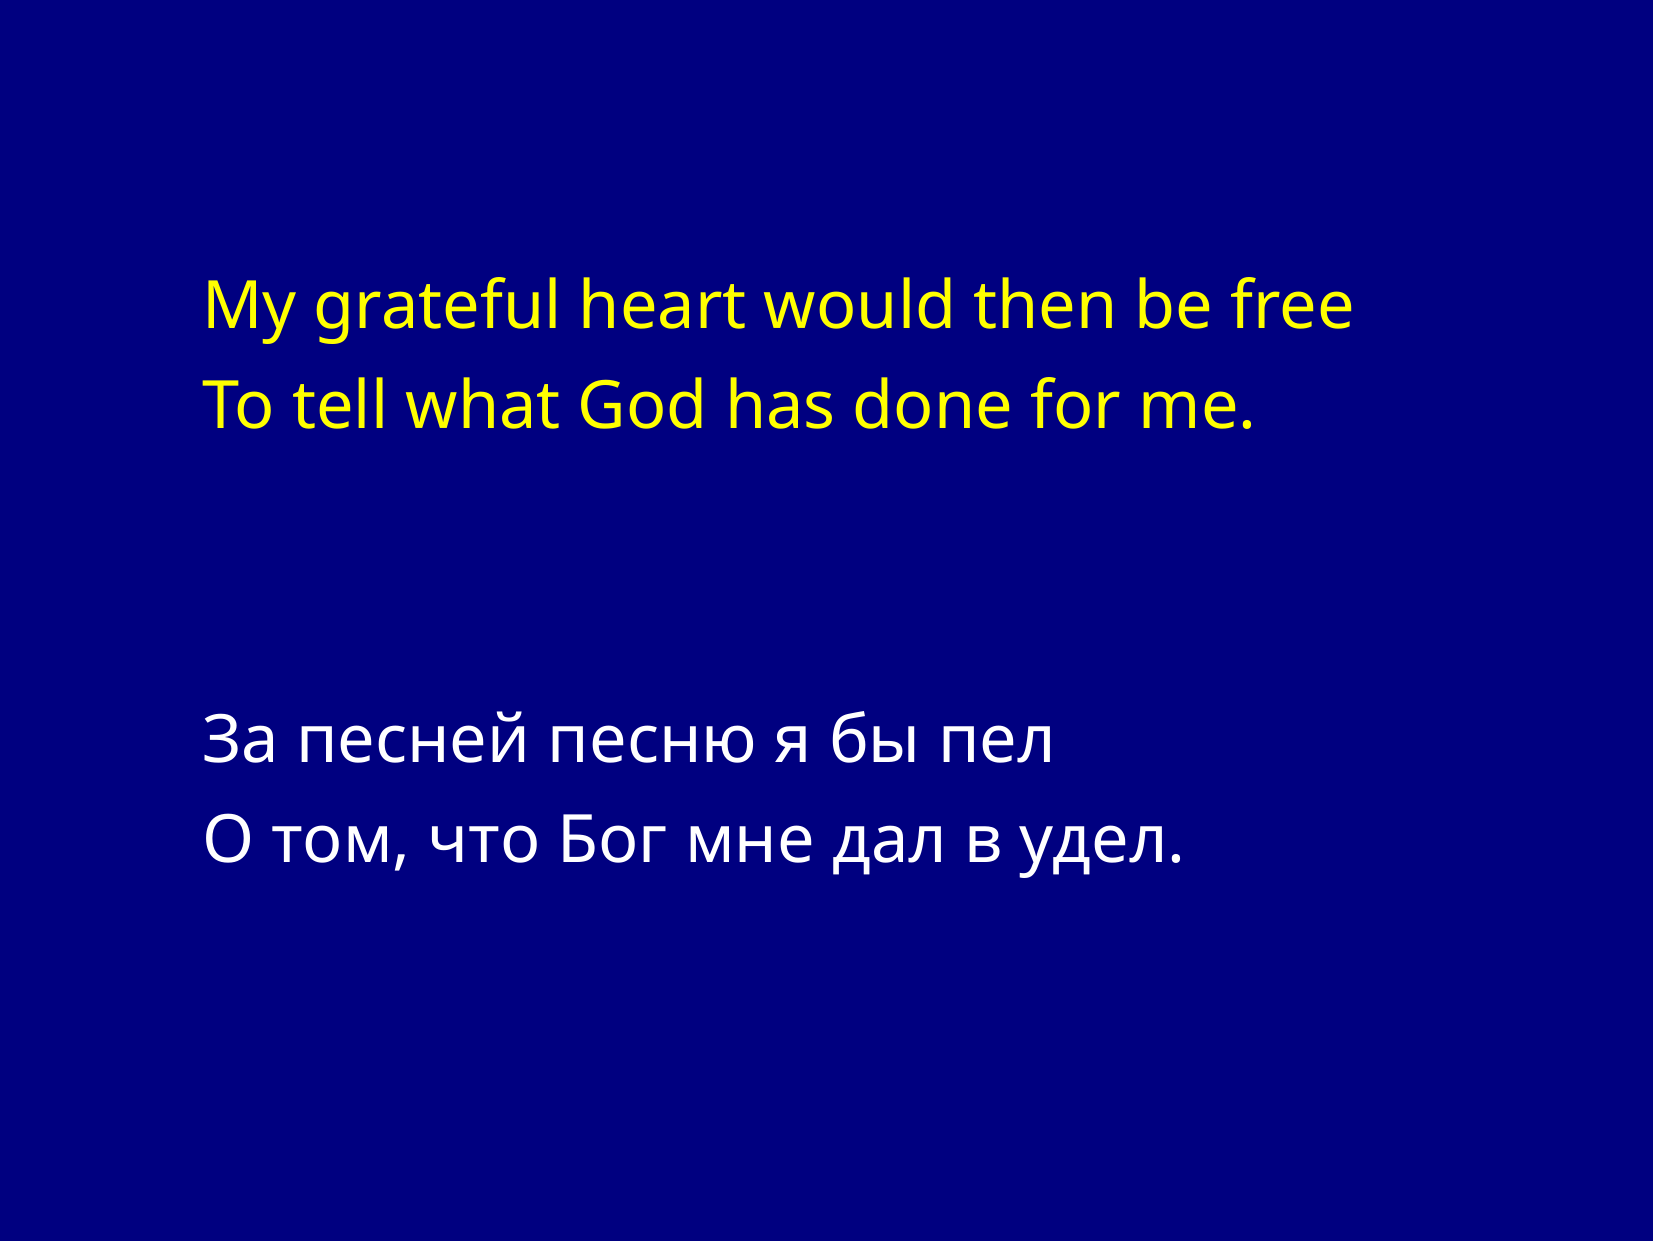

My grateful heart would then be free
	To tell what God has done for me.
	За песней песню я бы пел
	О том, что Бог мне дал в удел.